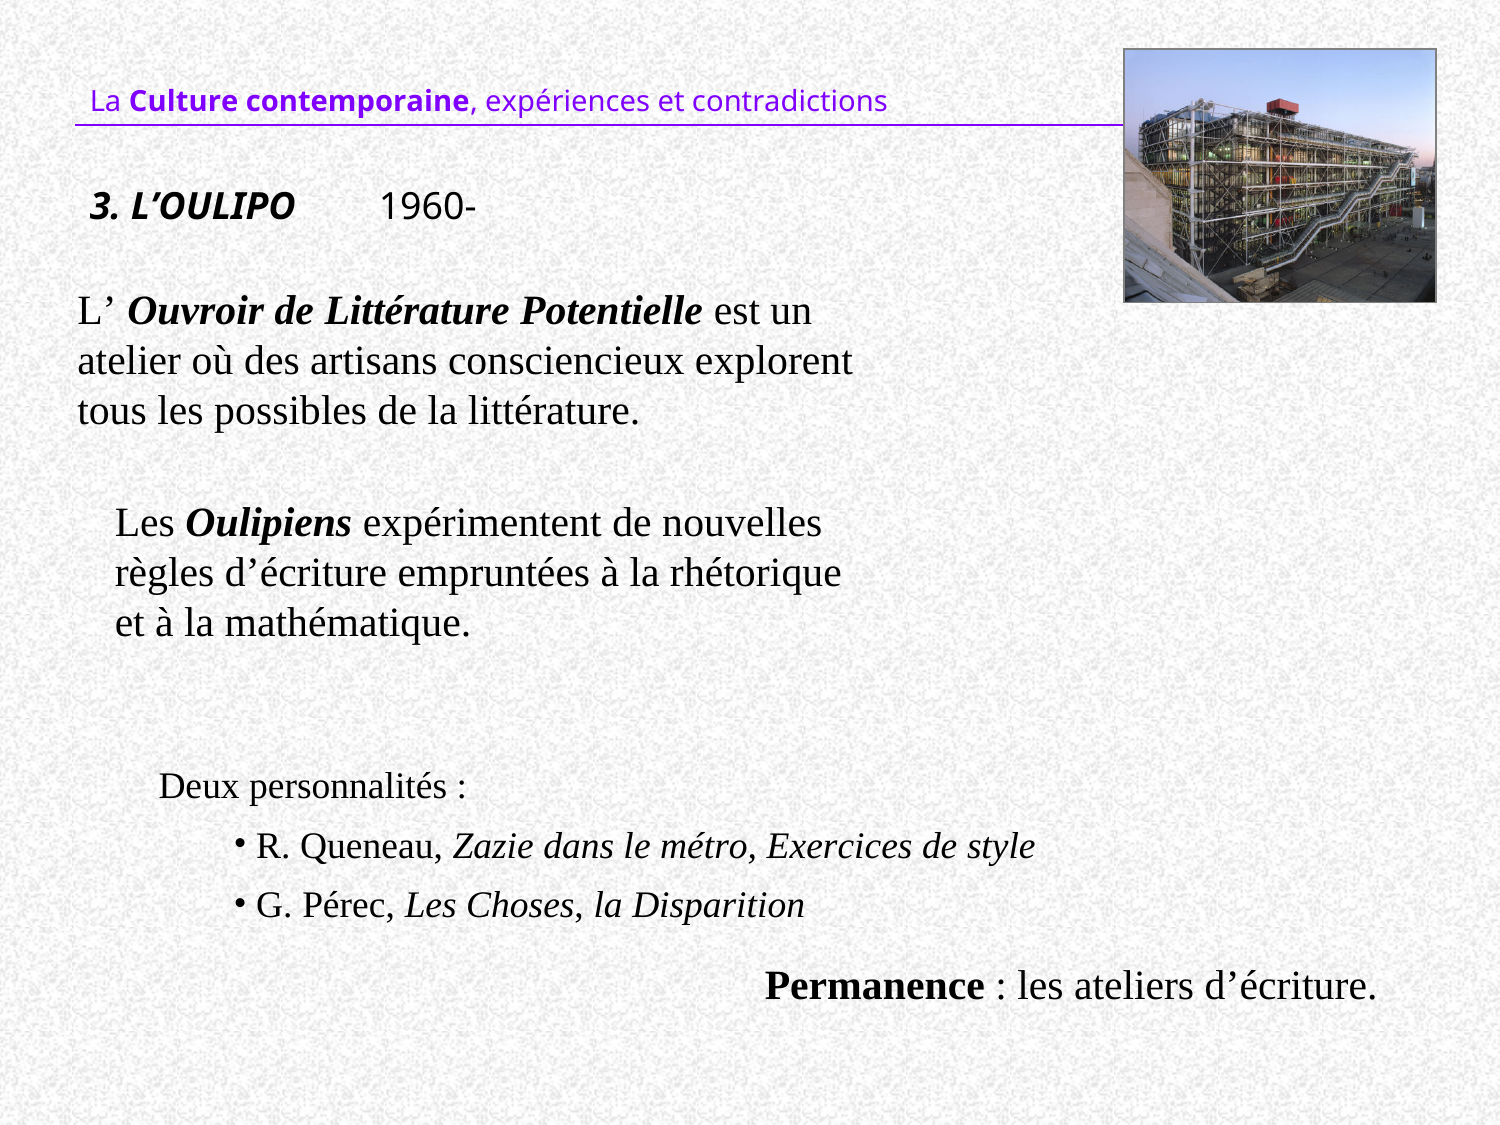

La Culture contemporaine, expériences et contradictions
3. L’OULIPO	1960-
L’ Ouvroir de Littérature Potentielle est un atelier où des artisans consciencieux explorent tous les possibles de la littérature.
Les Oulipiens expérimentent de nouvelles règles d’écriture empruntées à la rhétorique et à la mathématique.
Deux personnalités :
 R. Queneau, Zazie dans le métro, Exercices de style
 G. Pérec, Les Choses, la Disparition
Permanence : les ateliers d’écriture.